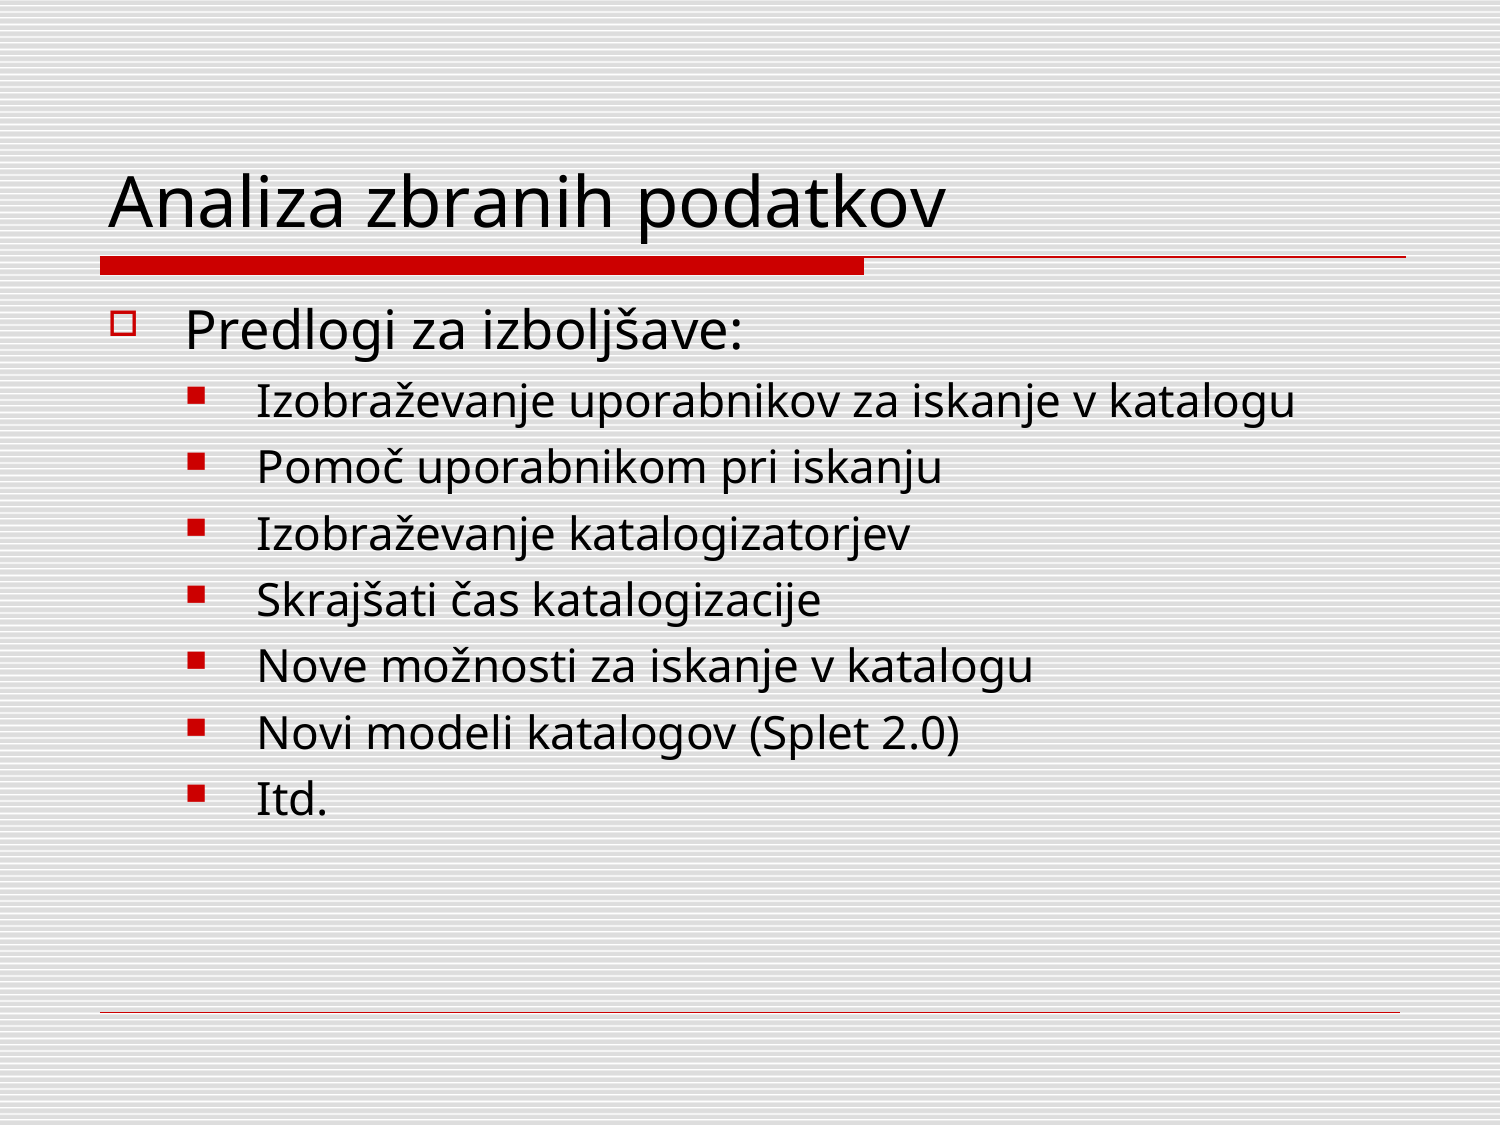

# Analiza zbranih podatkov
Predlogi za izboljšave:
Izobraževanje uporabnikov za iskanje v katalogu
Pomoč uporabnikom pri iskanju
Izobraževanje katalogizatorjev
Skrajšati čas katalogizacije
Nove možnosti za iskanje v katalogu
Novi modeli katalogov (Splet 2.0)
Itd.